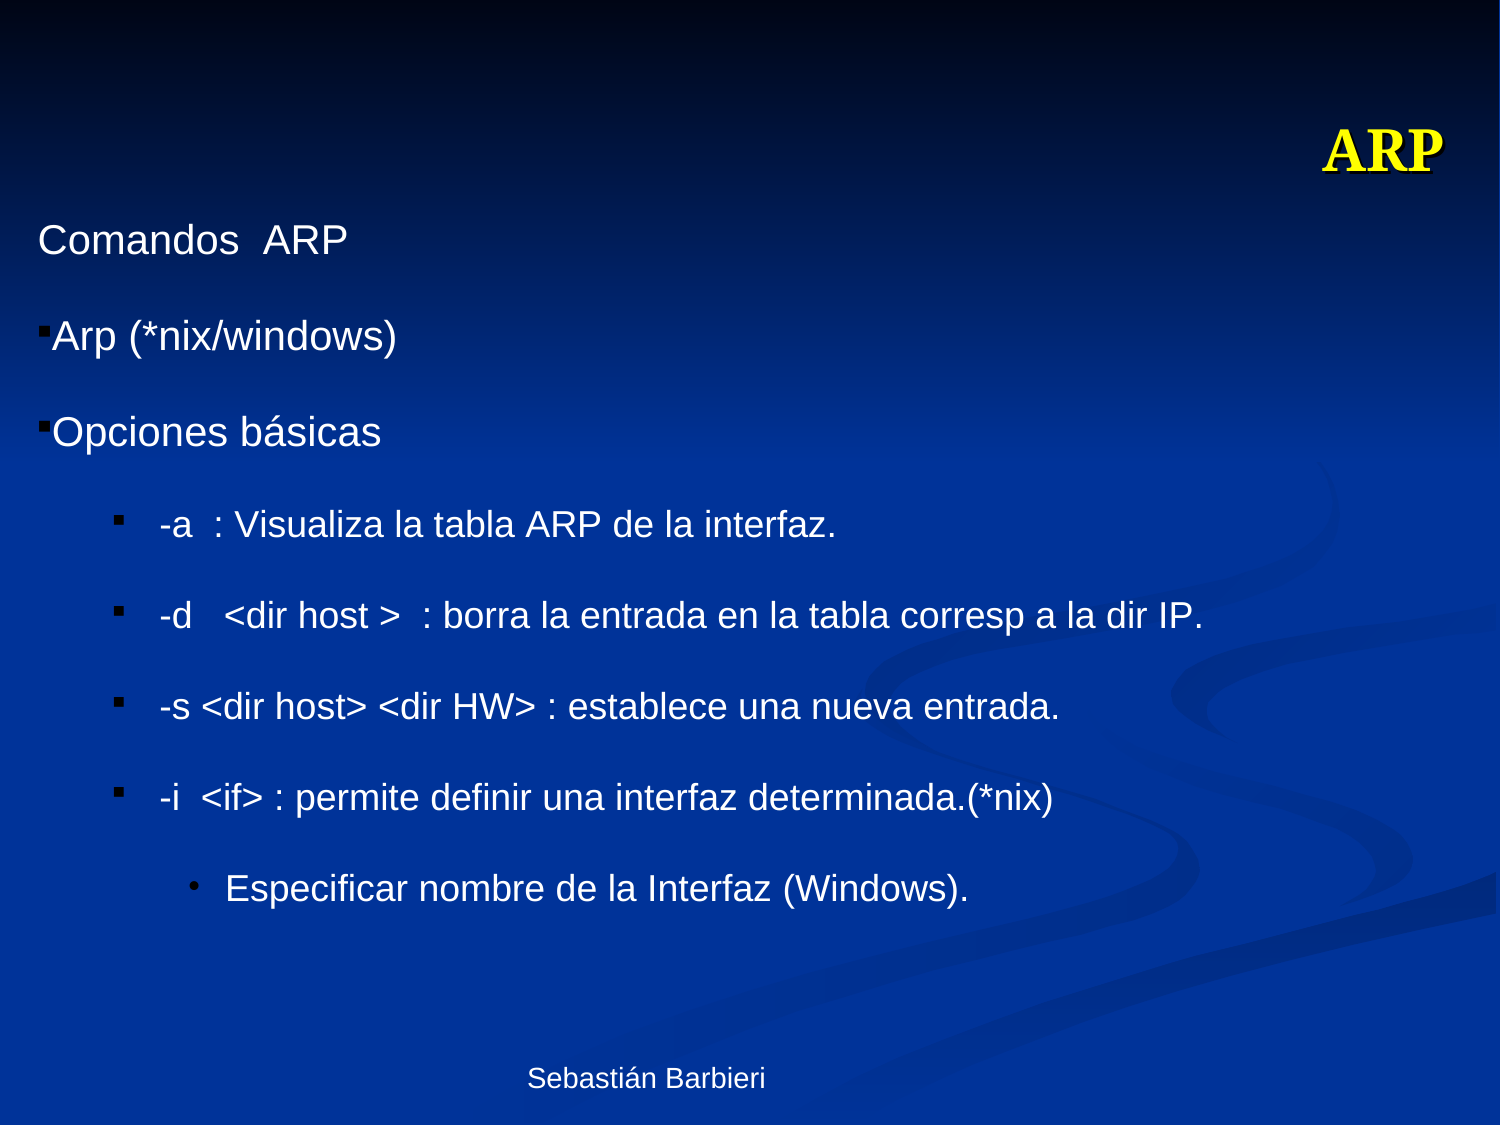

# ARP
Comandos ARP
Arp (*nix/windows)
Opciones básicas
-a : Visualiza la tabla ARP de la interfaz.
-d <dir host > : borra la entrada en la tabla corresp a la dir IP.
-s <dir host> <dir HW> : establece una nueva entrada.
-i <if> : permite definir una interfaz determinada.(*nix)
Especificar nombre de la Interfaz (Windows).